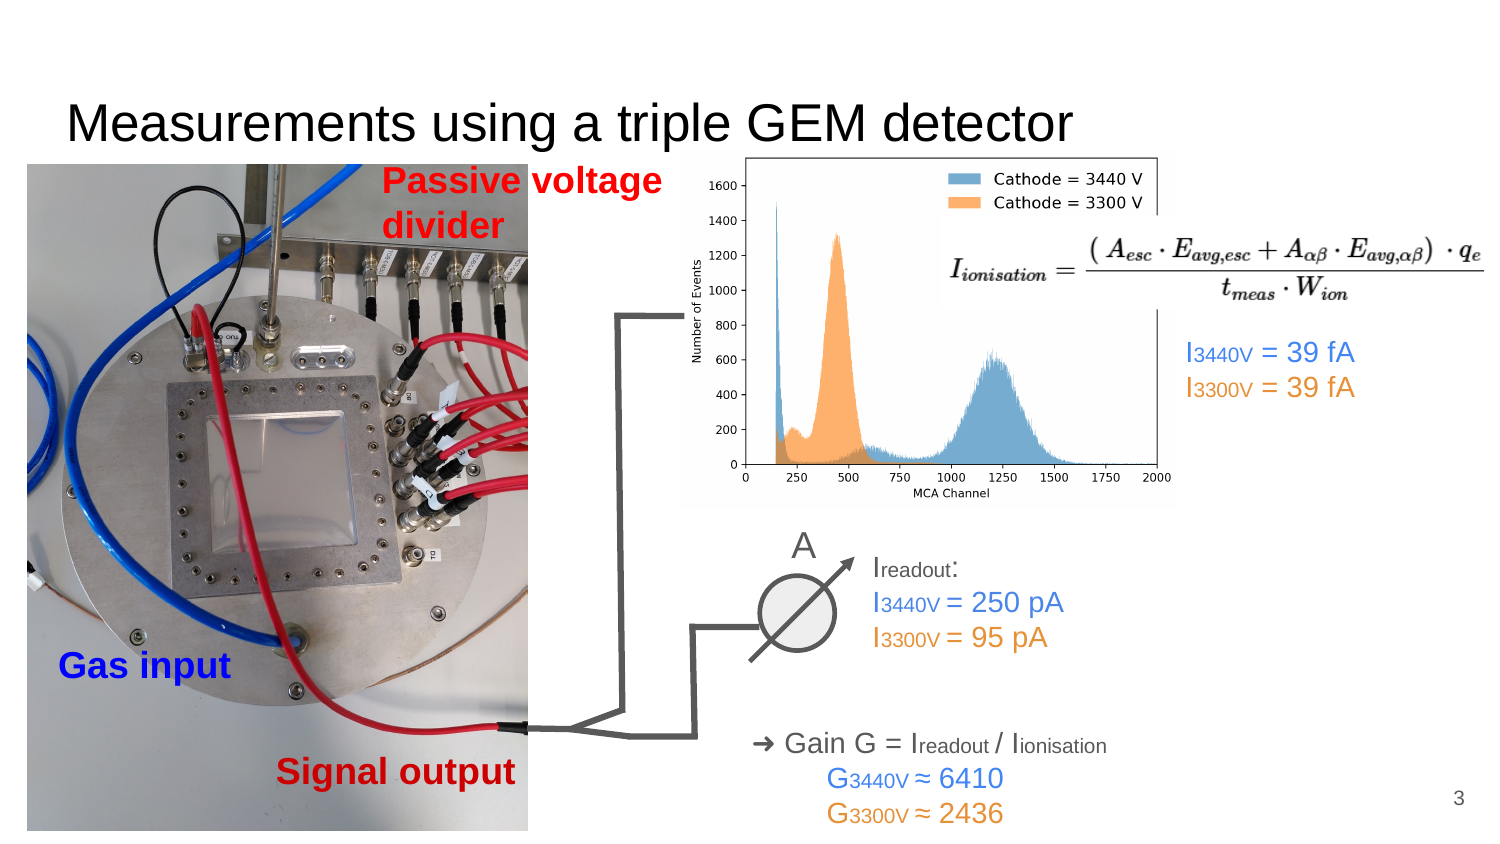

# Measurements using a triple GEM detector
Passive voltage divider
Gas input
Signal output
I3440V = 39 fA
I3300V = 39 fA
A
Ireadout:
I3440V = 250 pA
I3300V = 95 pA
➜ Gain G = Ireadout / Iionisation
G3440V ≈ 6410
G3300V ≈ 2436